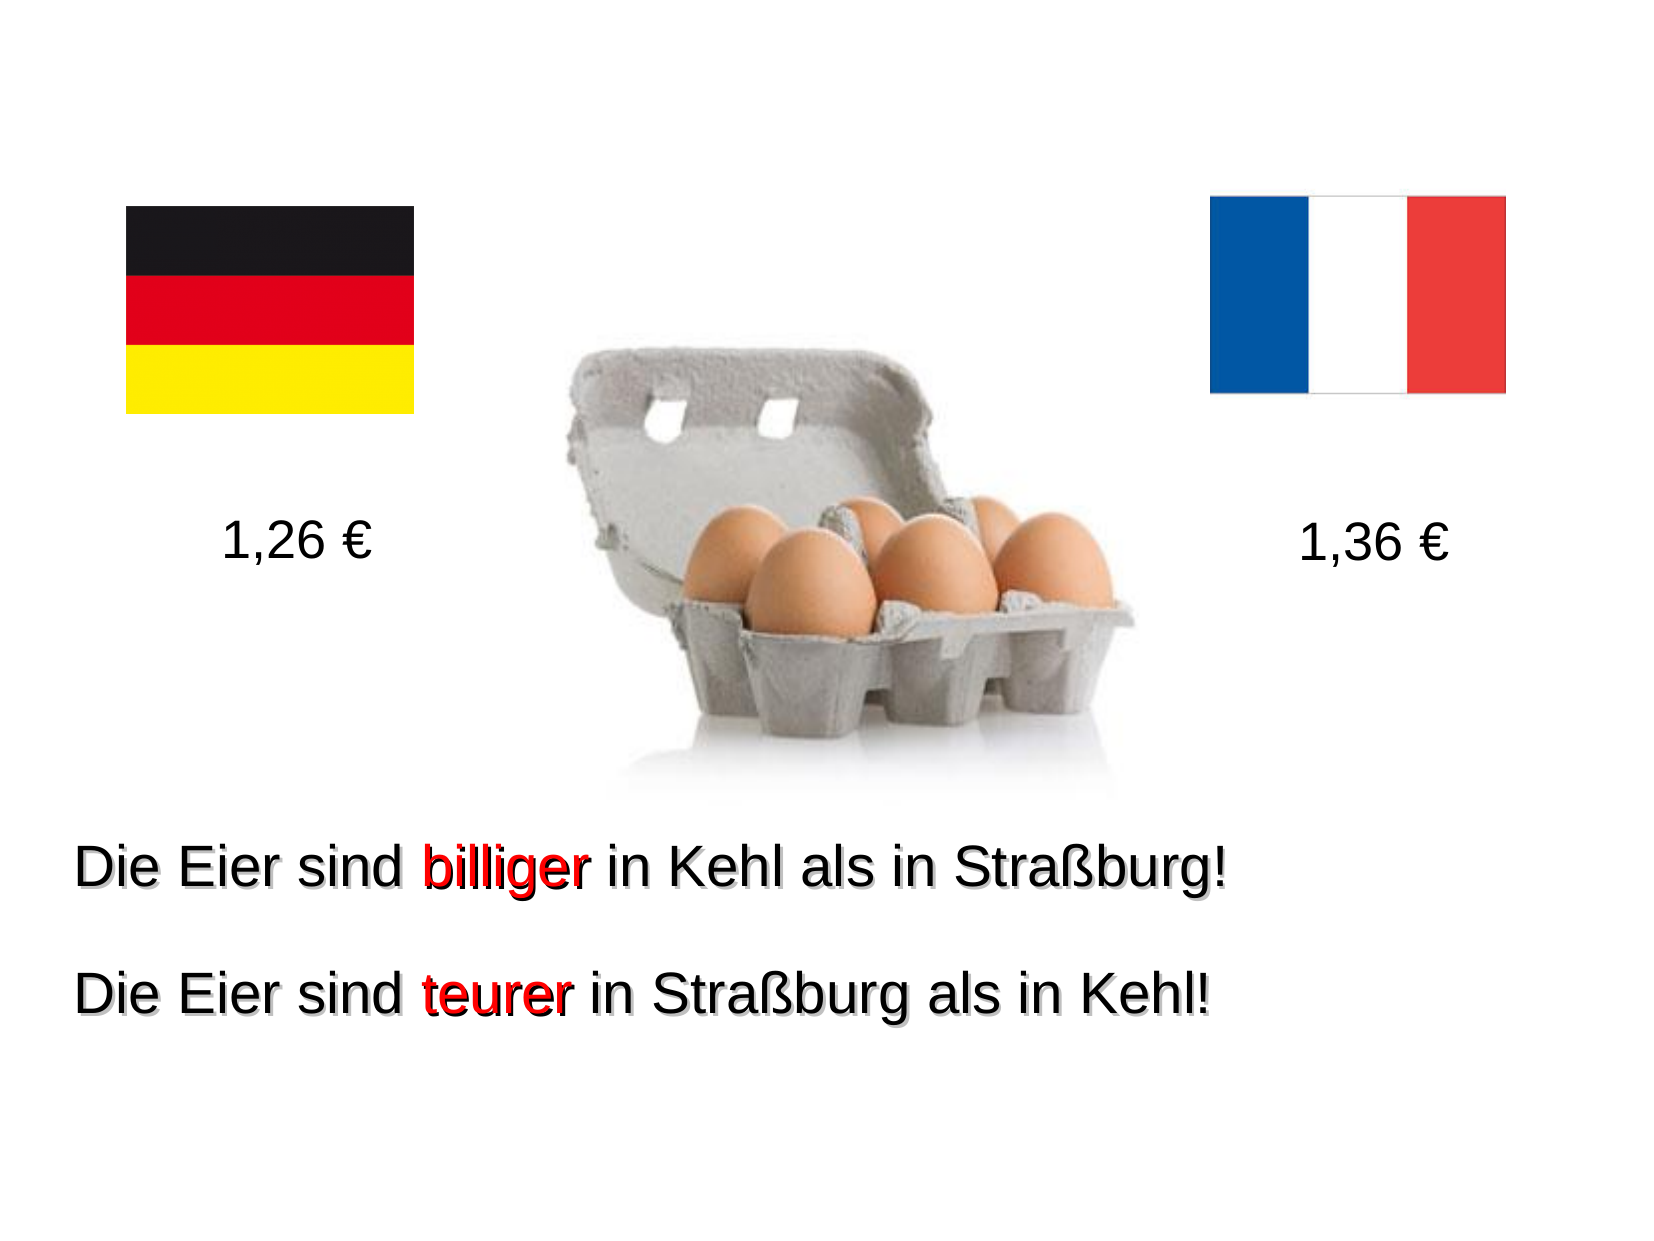

1,26 €
1,36 €
Die Eier sind billiger in Kehl als in Straßburg!
Die Eier sind teurer in Straßburg als in Kehl!